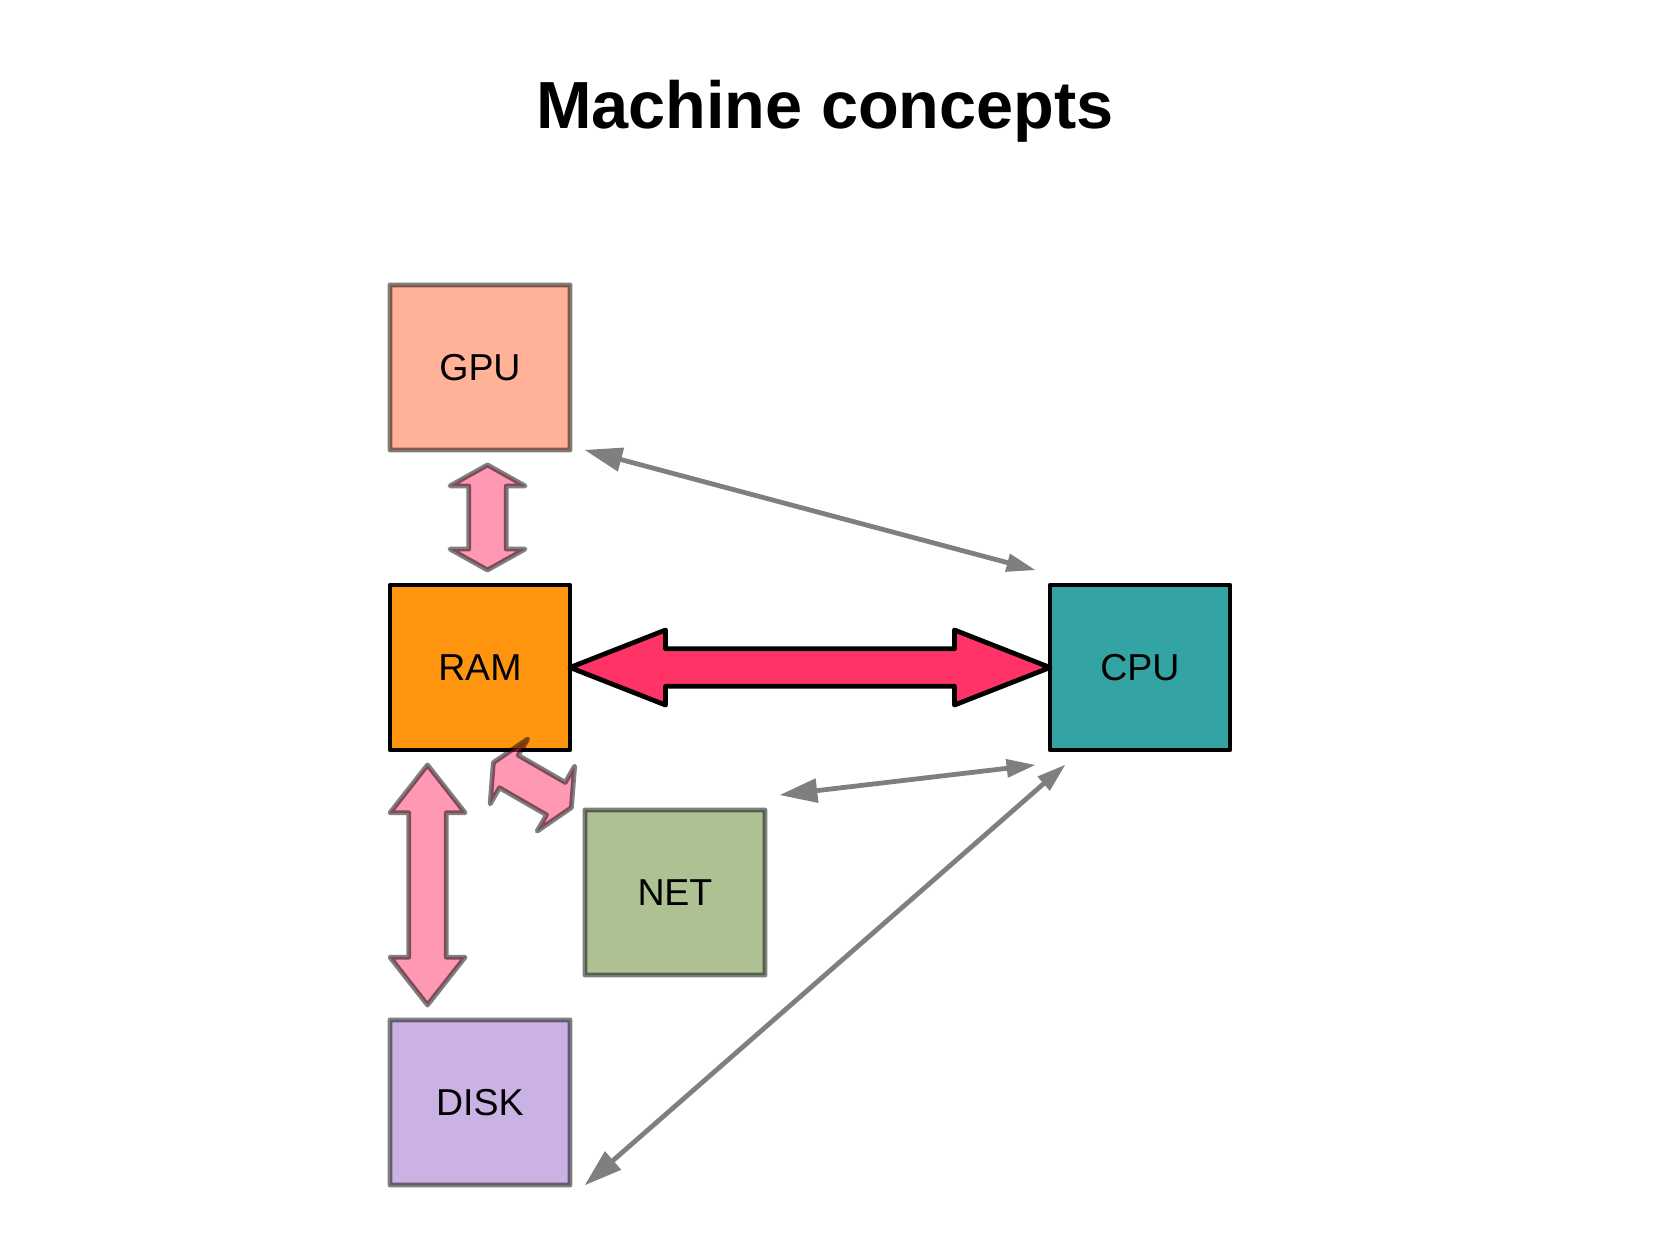

# Machine concepts
GPU
RAM
CPU
NET
DISK